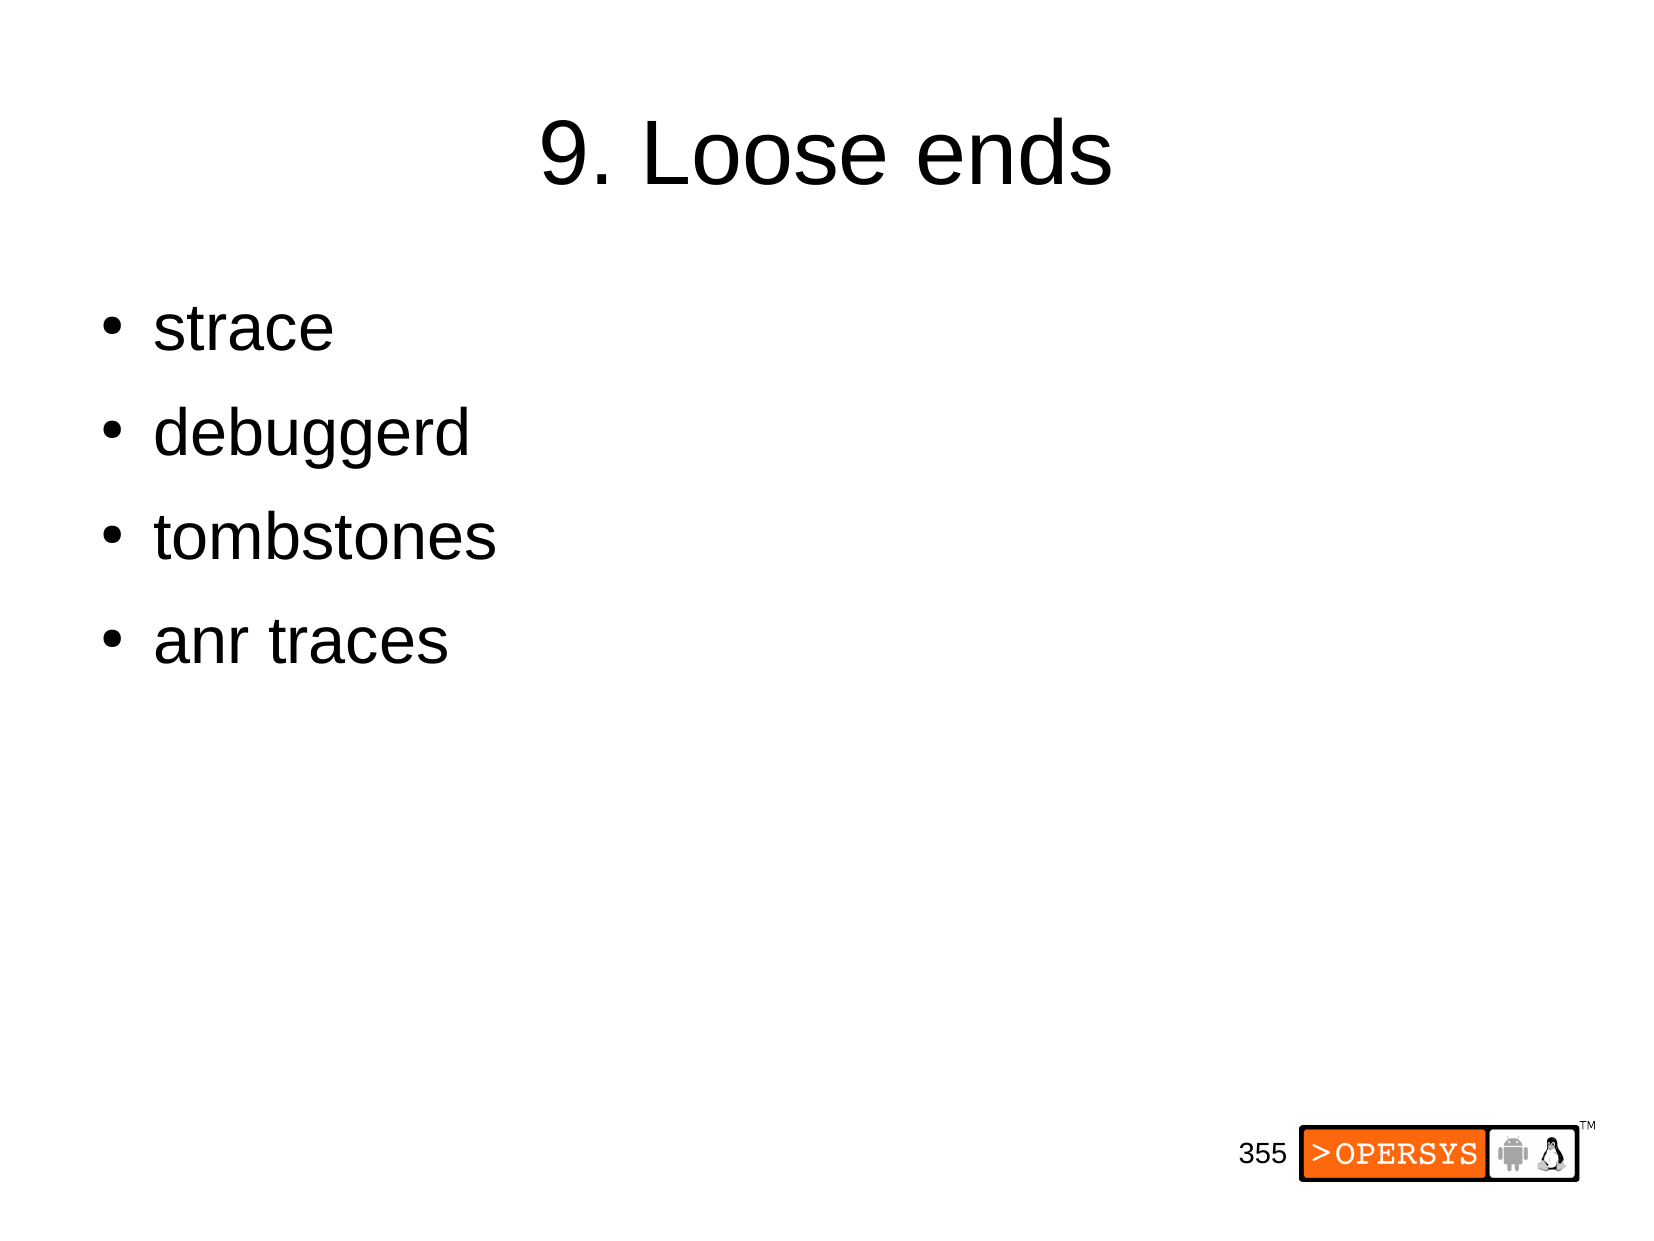

# 9. Loose ends
strace
debuggerd
tombstones
anr traces